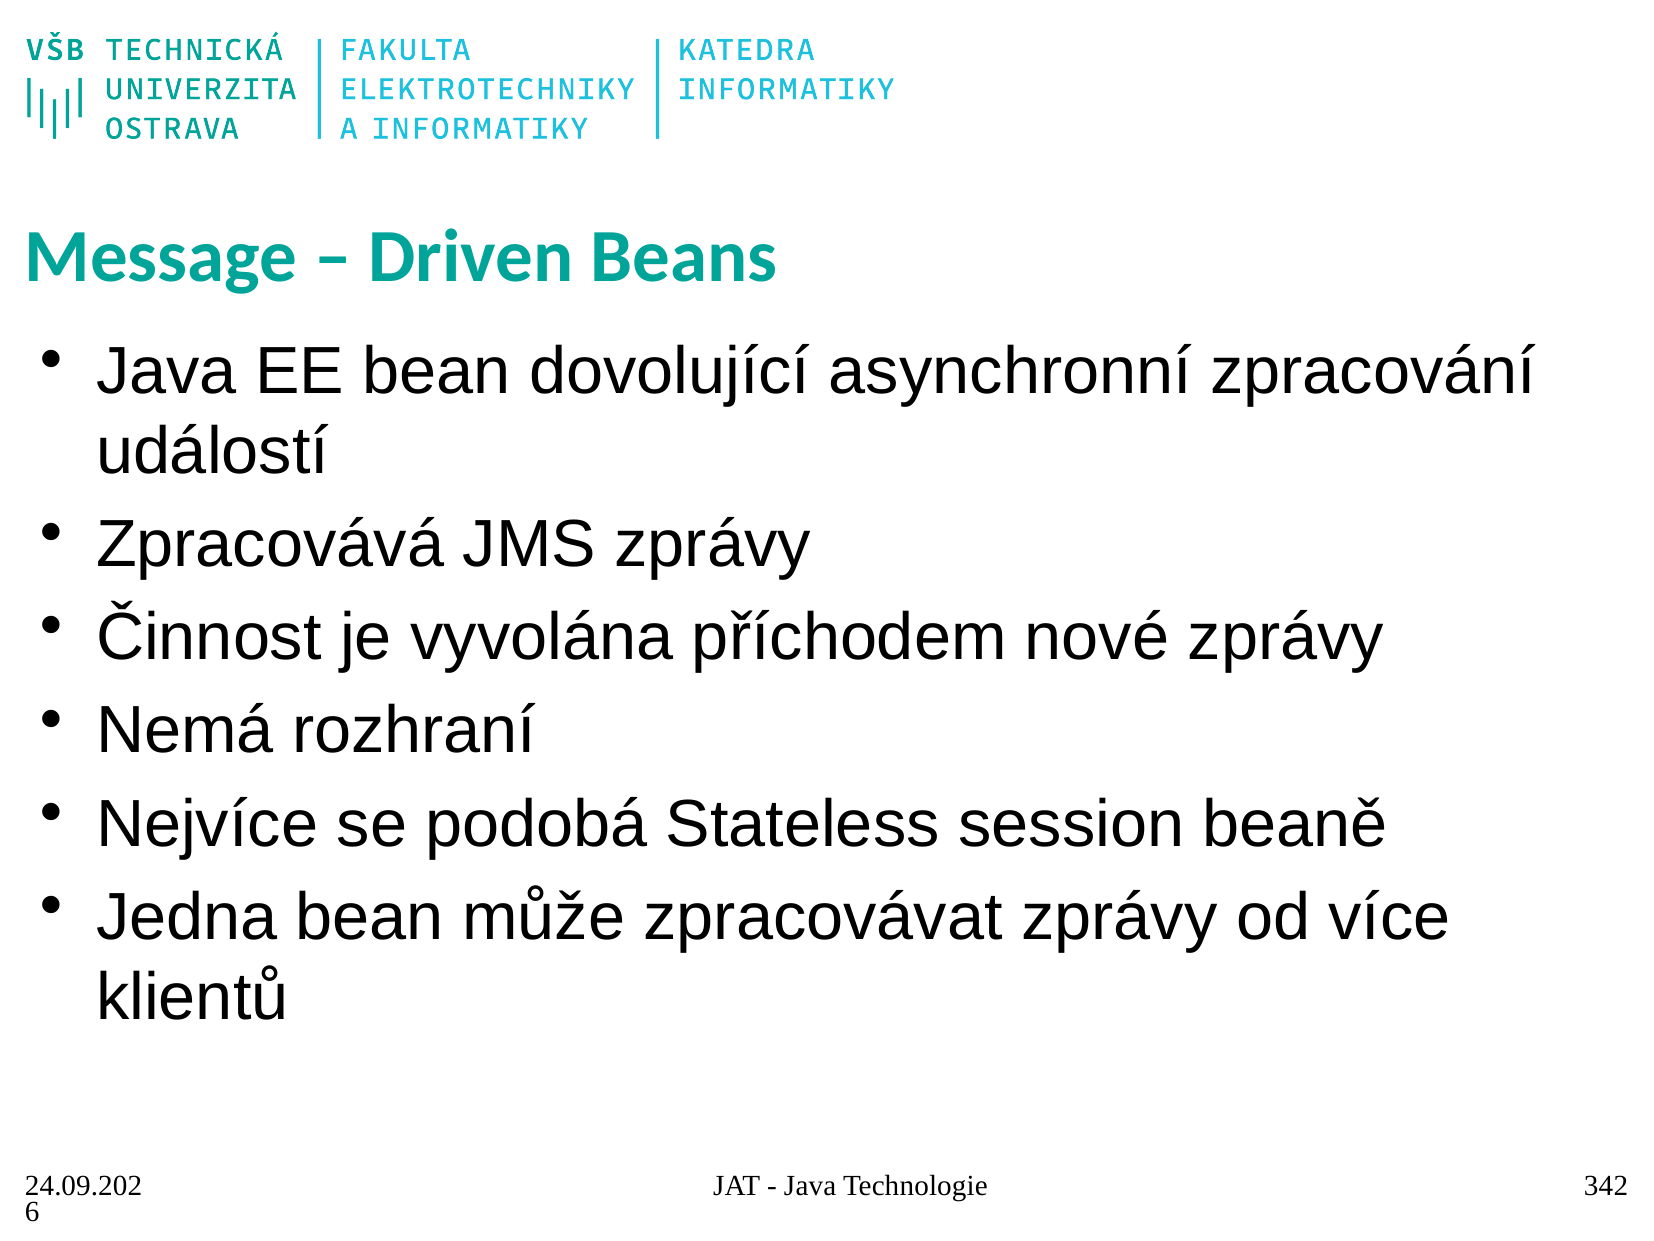

Message – Driven Beans
# Java EE bean dovolující asynchronní zpracování událostí
Zpracovává JMS zprávy
Činnost je vyvolána příchodem nové zprávy
Nemá rozhraní
Nejvíce se podobá Stateless session beaně
Jedna bean může zpracovávat zprávy od více klientů
JAT - Java Technologie
342